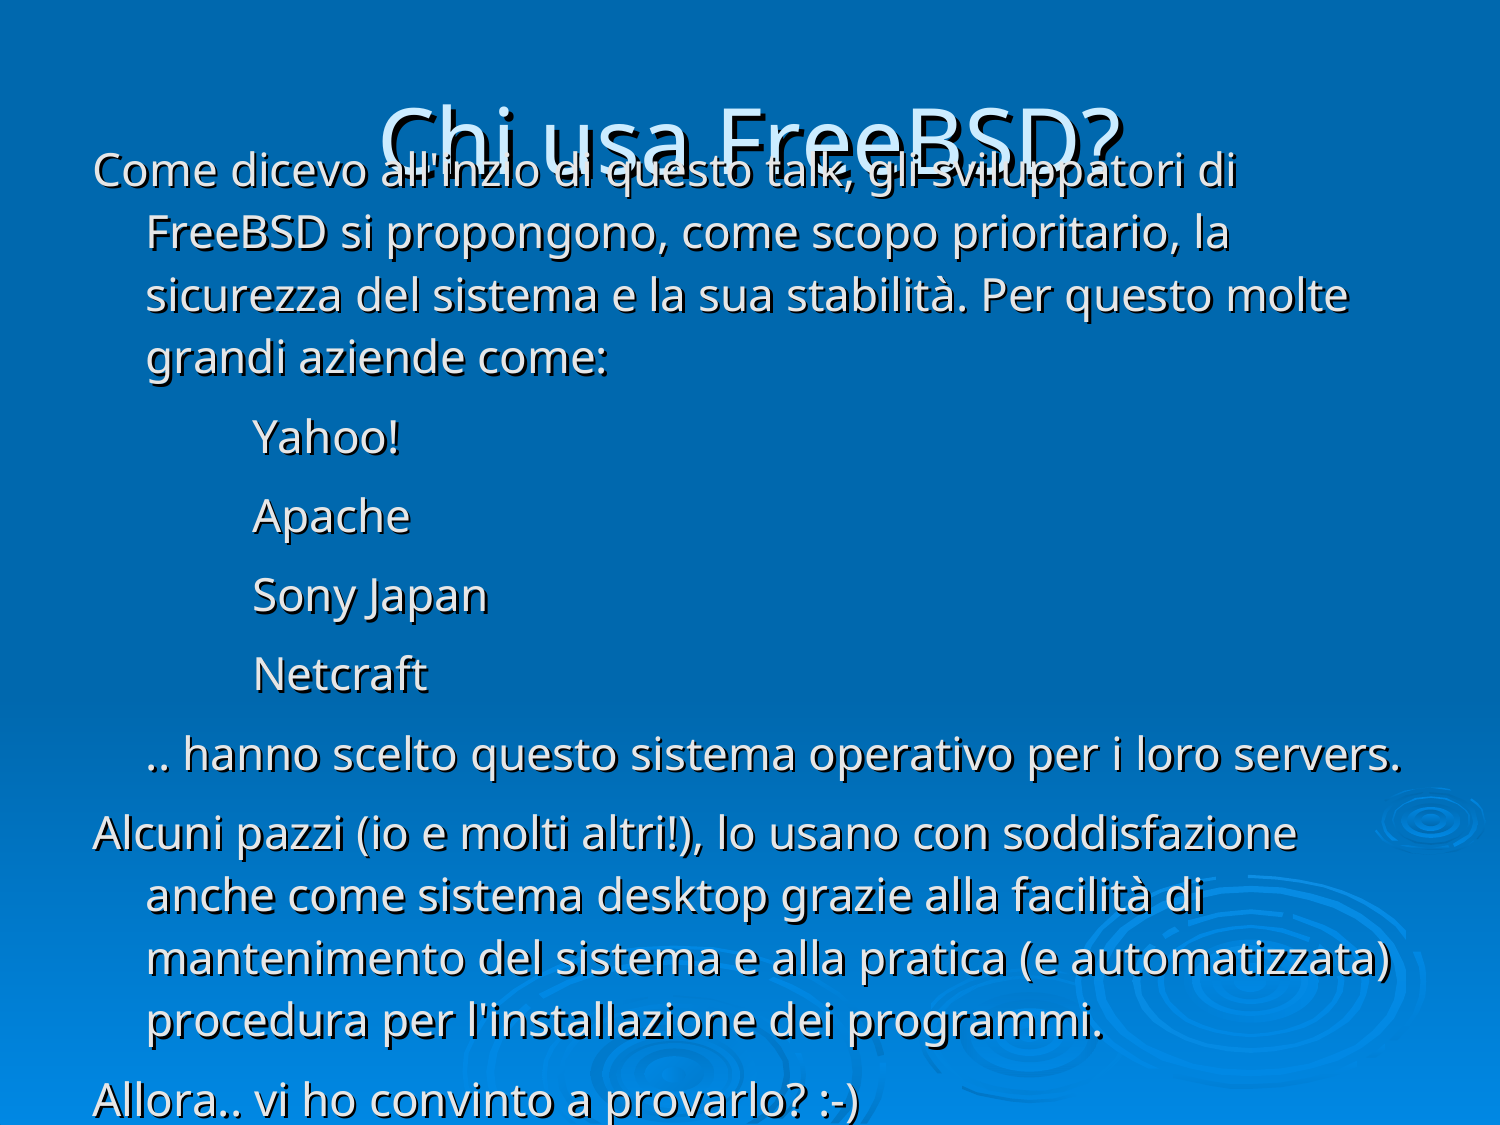

# Chi usa FreeBSD?
Come dicevo all'inzio di questo talk, gli sviluppatori di FreeBSD si propongono, come scopo prioritario, la sicurezza del sistema e la sua stabilità. Per questo molte grandi aziende come:
Yahoo!
Apache
Sony Japan
Netcraft
	.. hanno scelto questo sistema operativo per i loro servers.
Alcuni pazzi (io e molti altri!), lo usano con soddisfazione anche come sistema desktop grazie alla facilità di mantenimento del sistema e alla pratica (e automatizzata) procedura per l'installazione dei programmi.
Allora.. vi ho convinto a provarlo? :-)